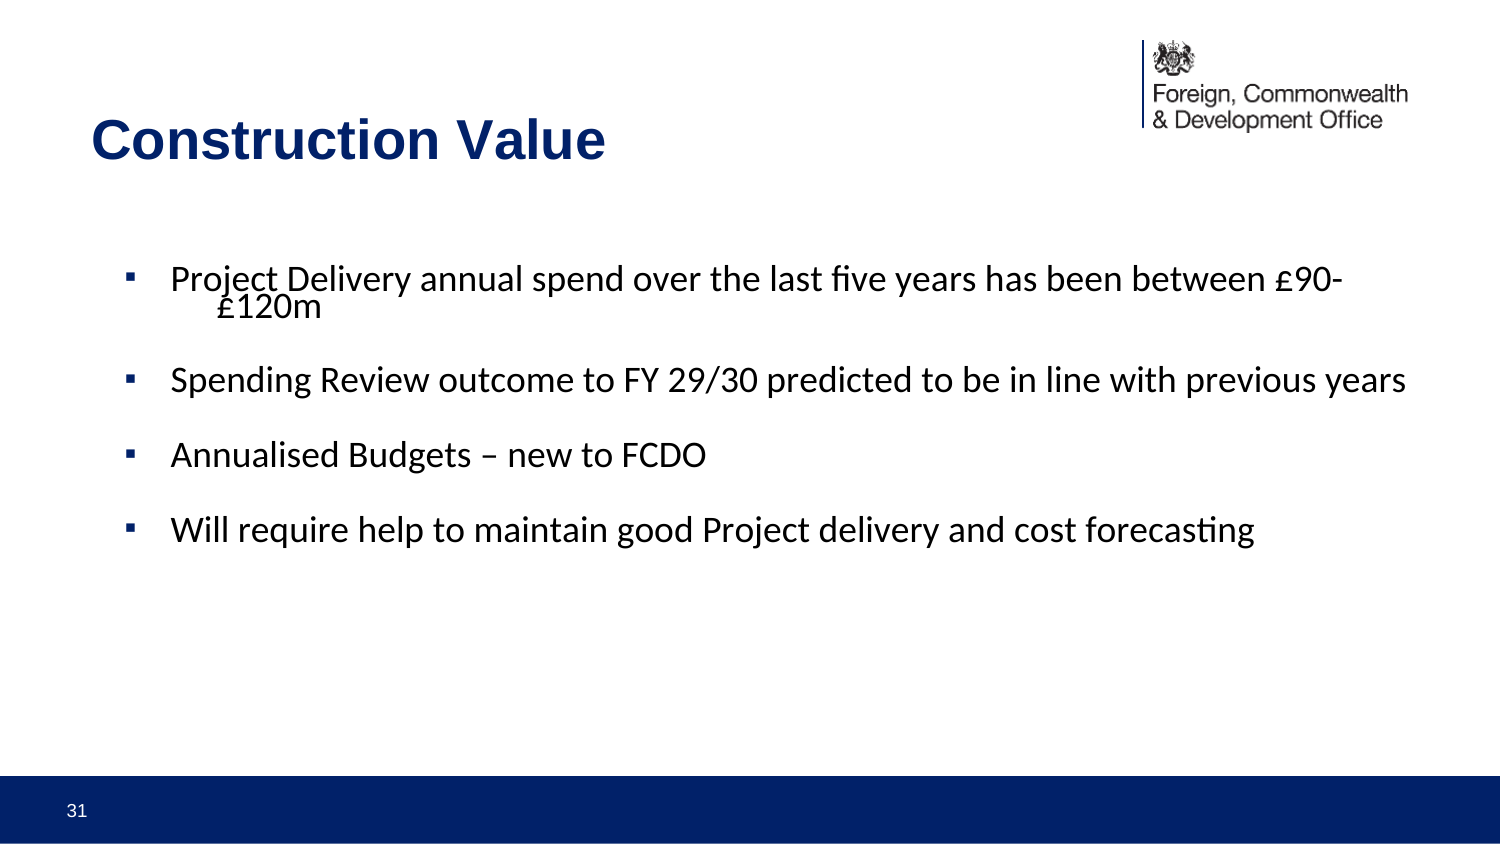

# Construction Value
Project Delivery annual spend over the last five years has been between £90-£120m
Spending Review outcome to FY 29/30 predicted to be in line with previous years
Annualised Budgets – new to FCDO
Will require help to maintain good Project delivery and cost forecasting
IIOC Workshop – Project Delivery